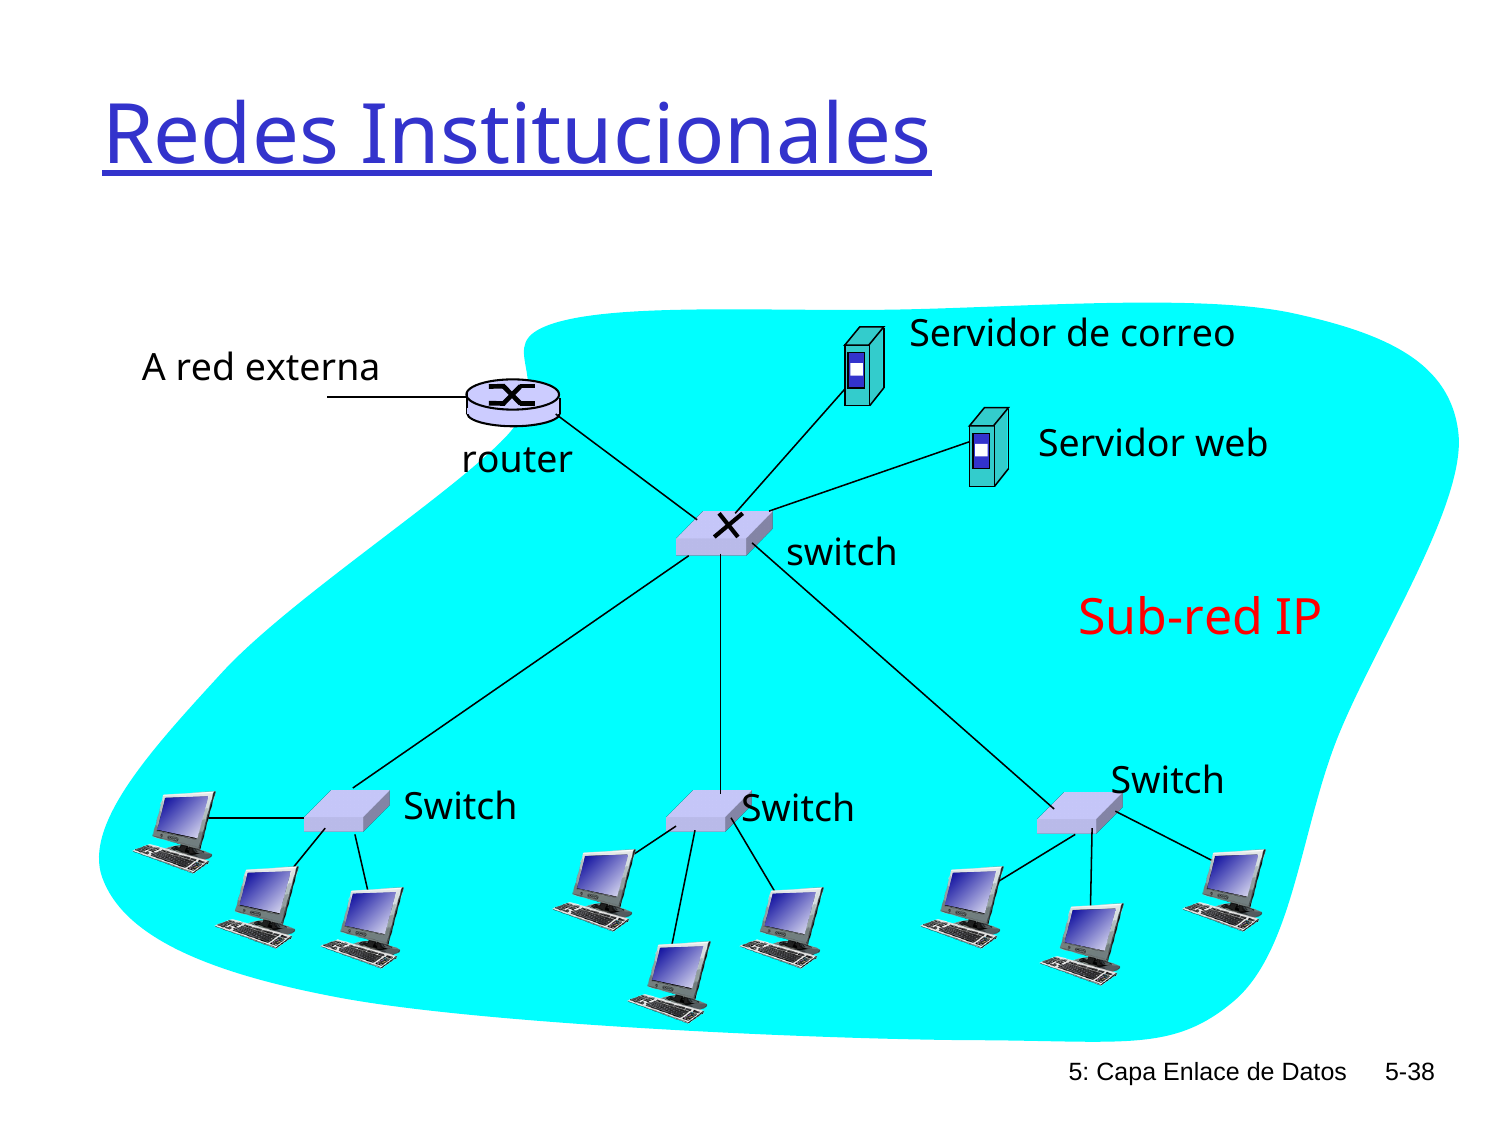

# Redes Institucionales
Servidor de correo
A red externa
Servidor web
router
switch
Sub-red IP
Switch
Switch
Switch
38